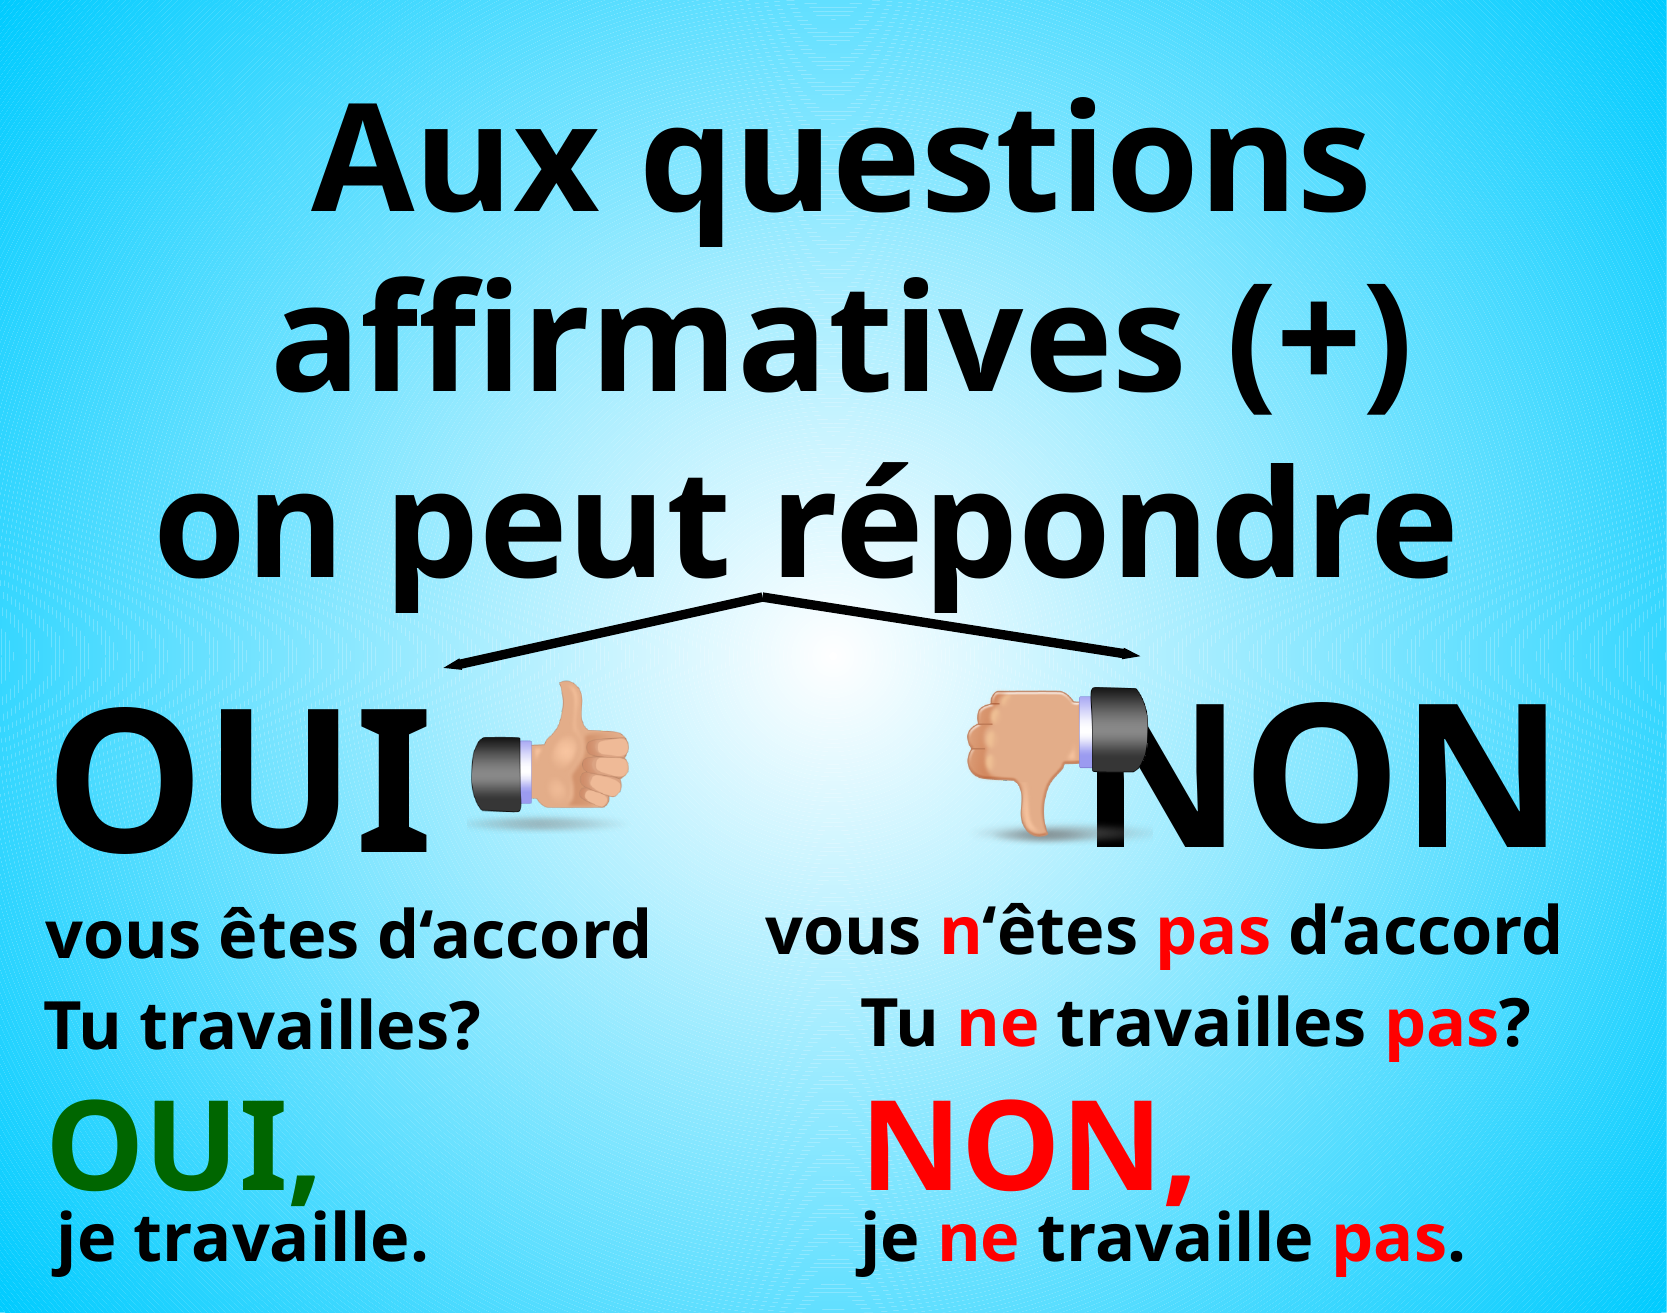

Aux questions affirmatives (+)
on peut répondre
NON
vous n‘êtes pas d‘accord
OUI
vous êtes d‘accord
Tu ne travailles pas?
Tu travailles?
OUI,
NON,
je travaille.
je ne travaille pas.